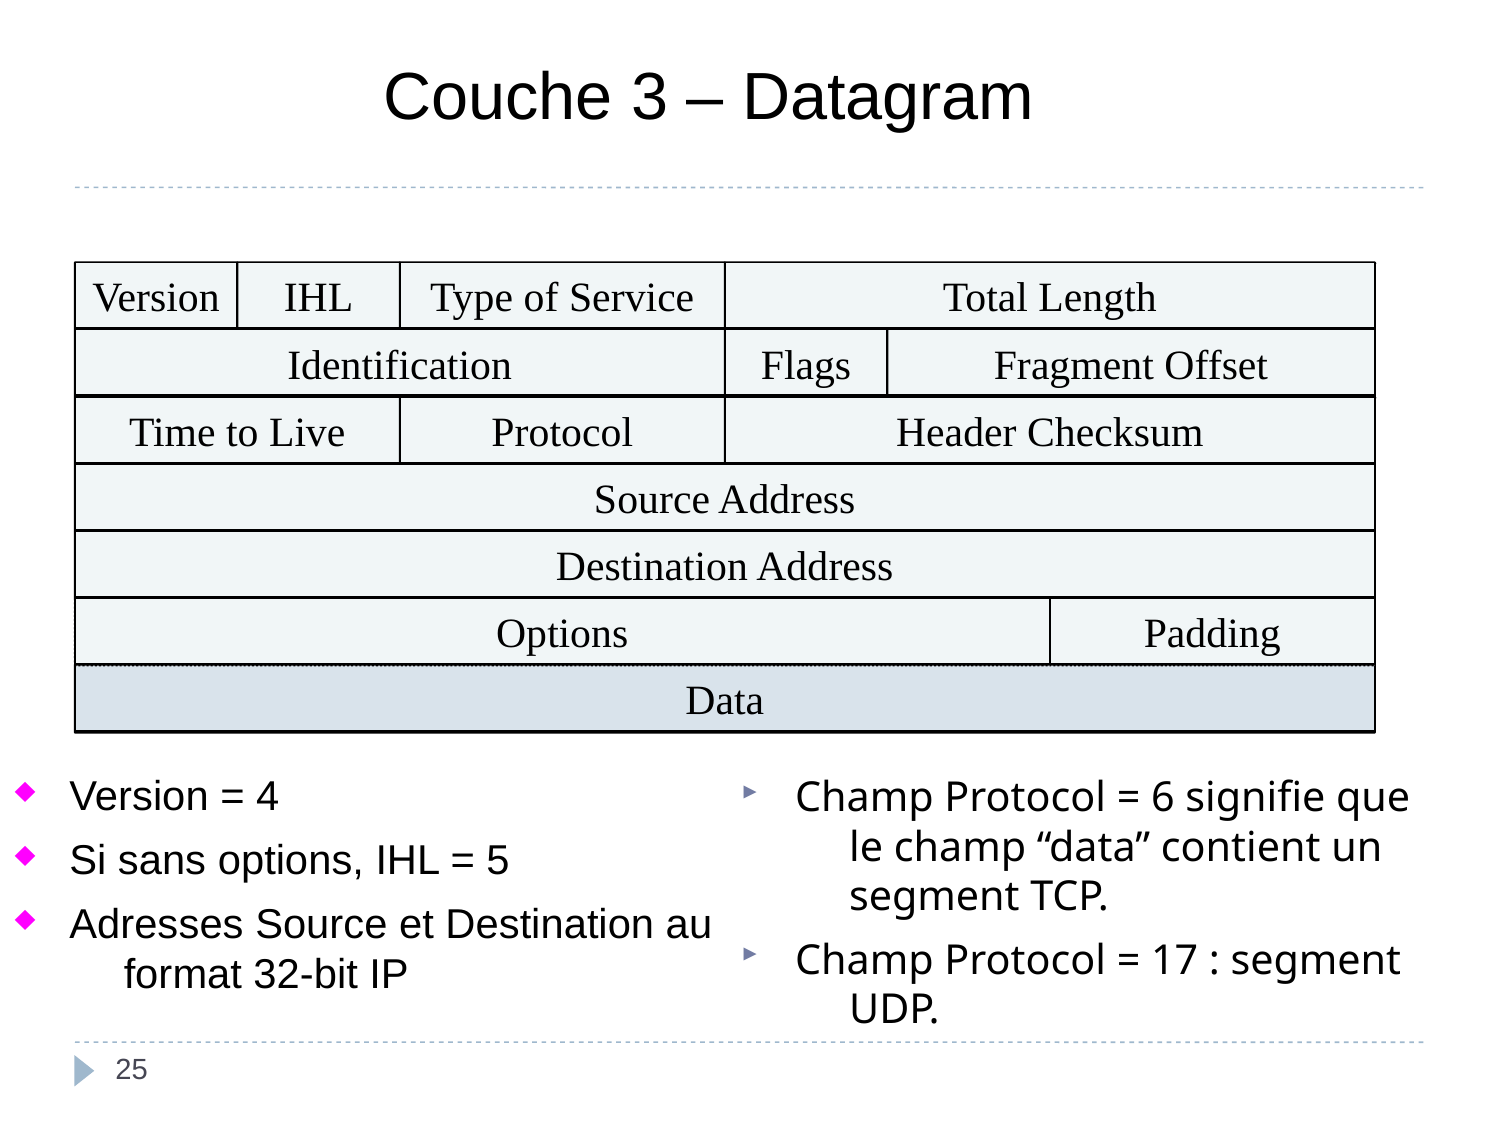

Couche 3 – Datagram IP
Version
IHL
Type of Service
Total Length
Identification
Flags
Fragment Offset
Time to Live
Protocol
Header Checksum
Source Address
Destination Address
Options
Padding
Data
Version = 4
Si sans options, IHL = 5
Adresses Source et Destination au format 32-bit IP
# Champ Protocol = 6 signifie que le champ “data” contient un segment TCP.
Champ Protocol = 17 : segment UDP.
24